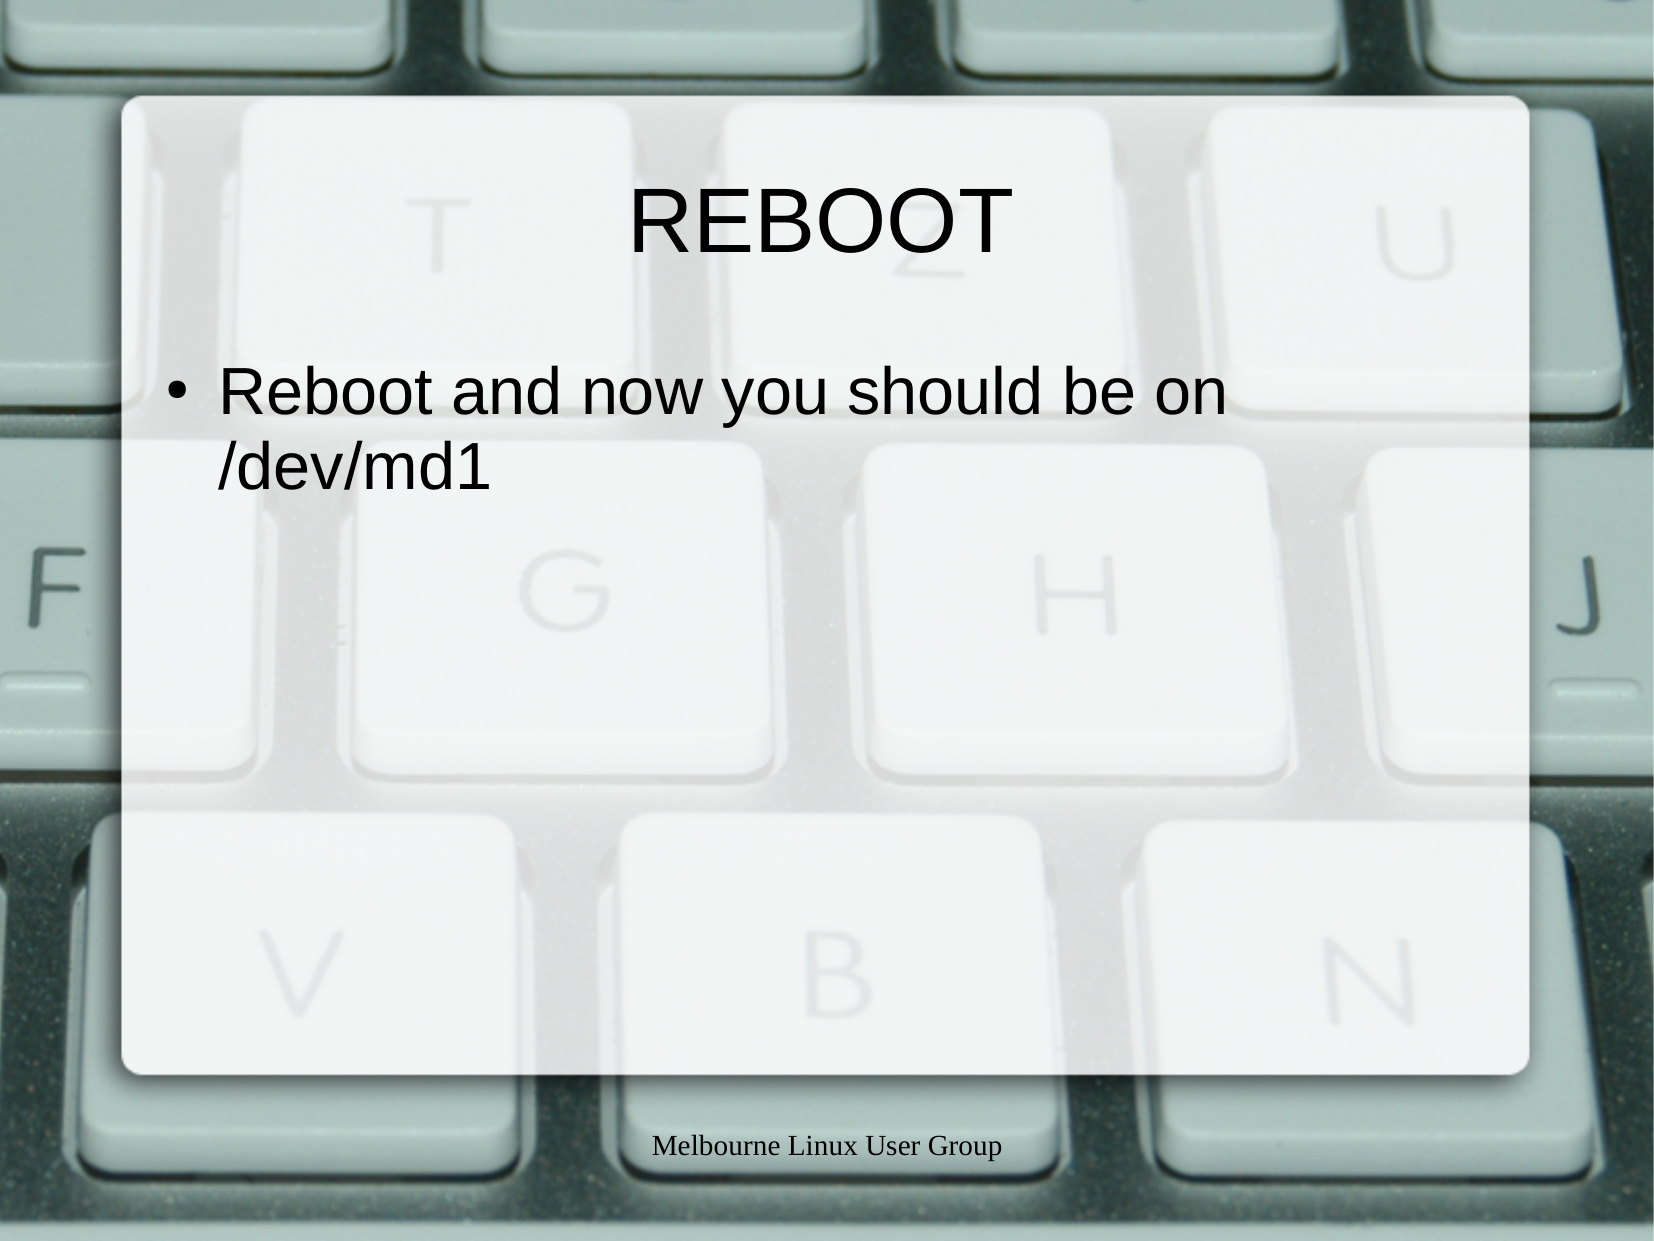

# REBOOT
Reboot and now you should be on /dev/md1
Melbourne Linux User Group